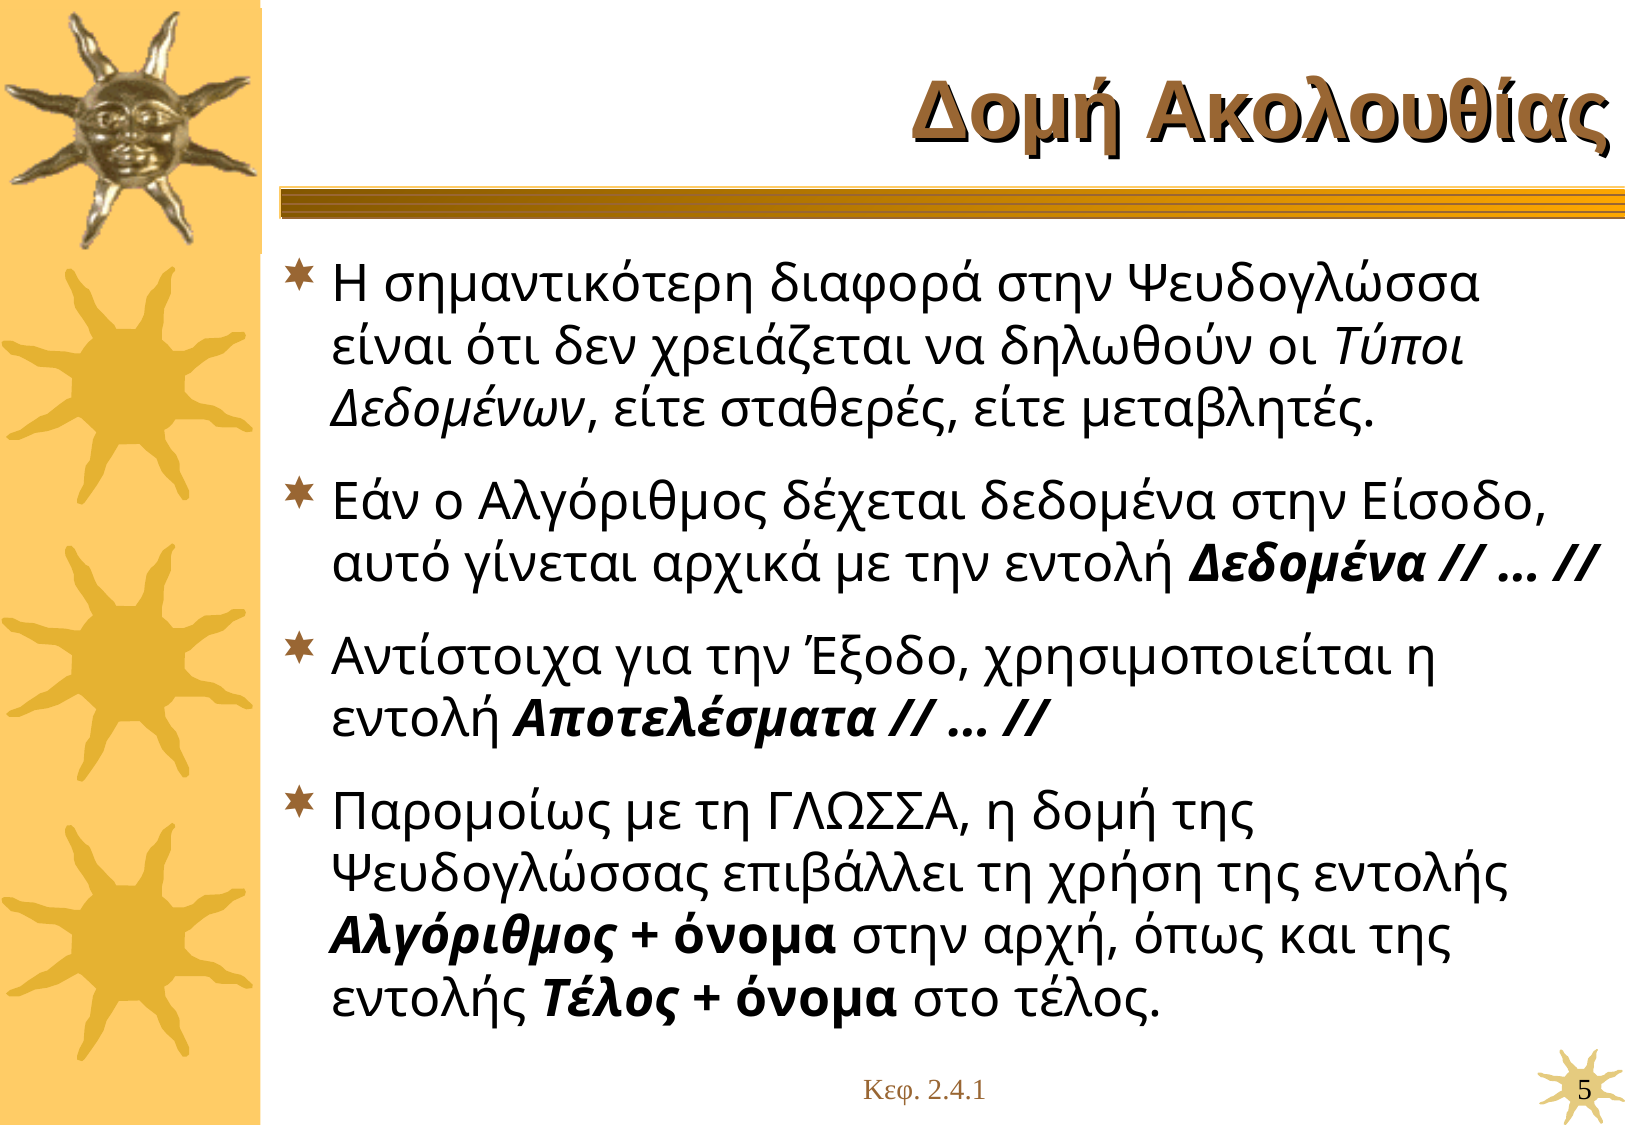

Δομή Ακολουθίας
Η σημαντικότερη διαφορά στην Ψευδογλώσσα είναι ότι δεν χρειάζεται να δηλωθούν οι Τύποι Δεδομένων, είτε σταθερές, είτε μεταβλητές.
Εάν ο Αλγόριθμος δέχεται δεδομένα στην Είσοδο, αυτό γίνεται αρχικά με την εντολή Δεδομένα // … //
Αντίστοιχα για την Έξοδο, χρησιμοποιείται η εντολή Αποτελέσματα // … //
Παρομοίως με τη ΓΛΩΣΣΑ, η δομή της Ψευδογλώσσας επιβάλλει τη χρήση της εντολής Αλγόριθμος + όνομα στην αρχή, όπως και της εντολής Τέλος + όνομα στο τέλος.
Κεφ. 2.4.1
5